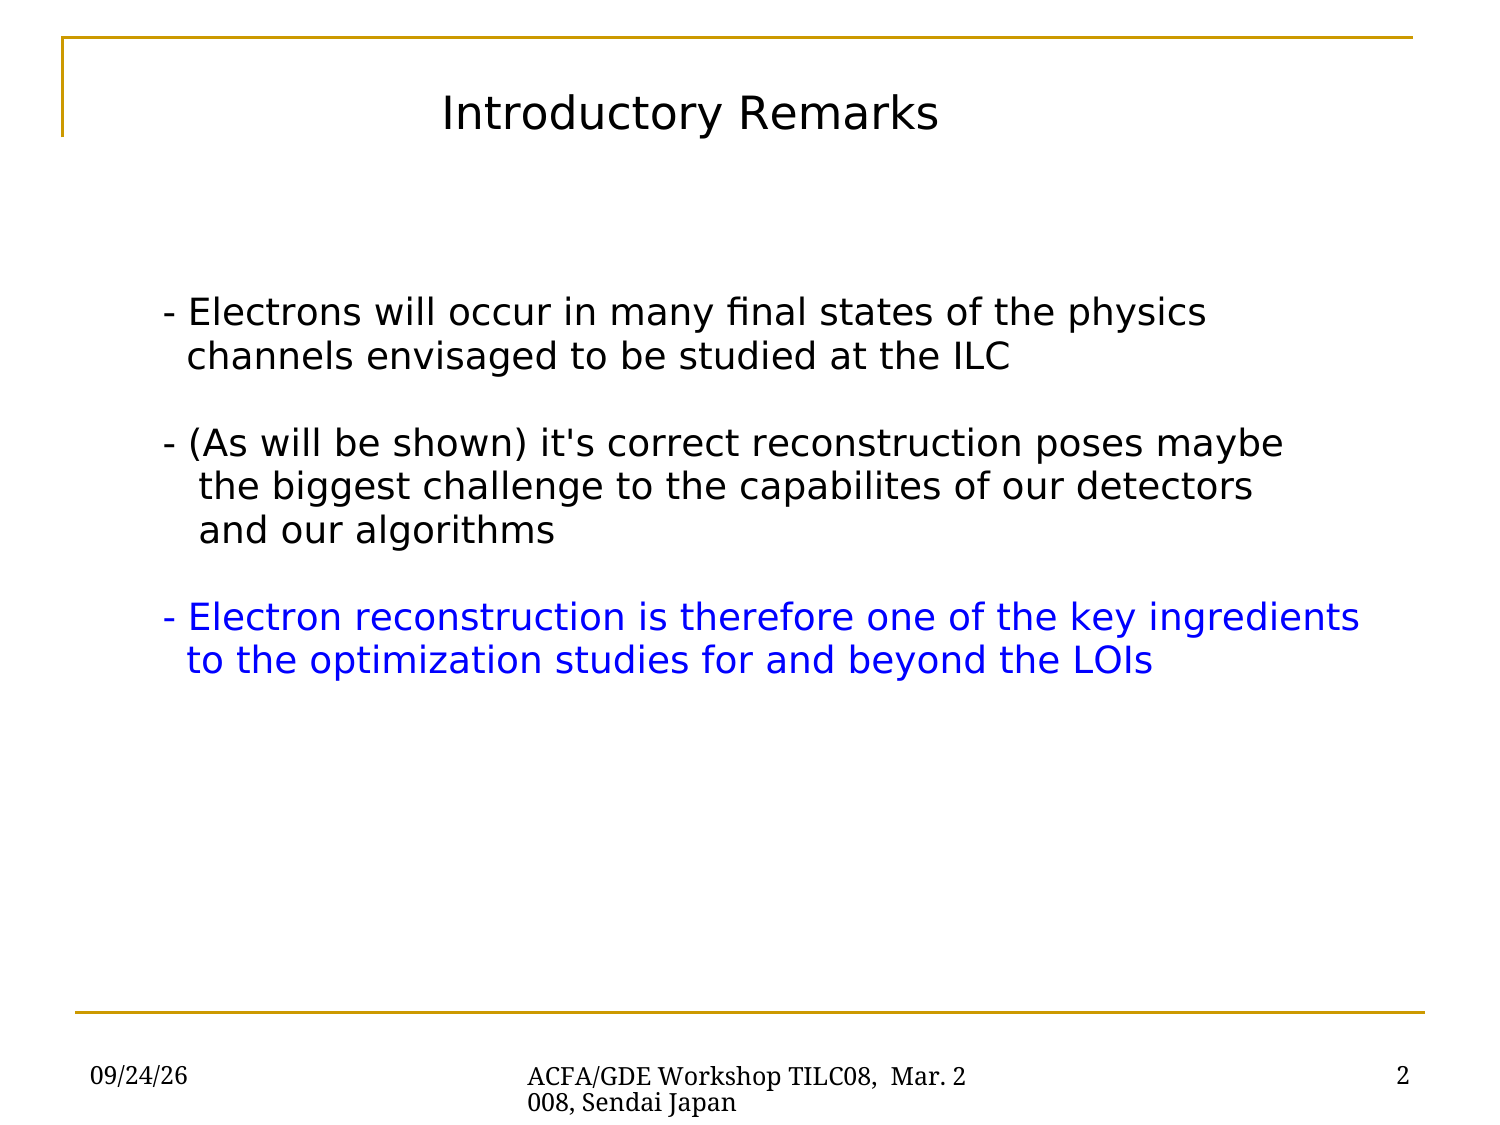

Introductory Remarks
- Electrons will occur in many final states of the physics
 channels envisaged to be studied at the ILC
- (As will be shown) it's correct reconstruction poses maybe
 the biggest challenge to the capabilites of our detectors
 and our algorithms
- Electron reconstruction is therefore one of the key ingredients
 to the optimization studies for and beyond the LOIs
2
ACFA/GDE Workshop TILC08, Mar. 2008, Sendai Japan